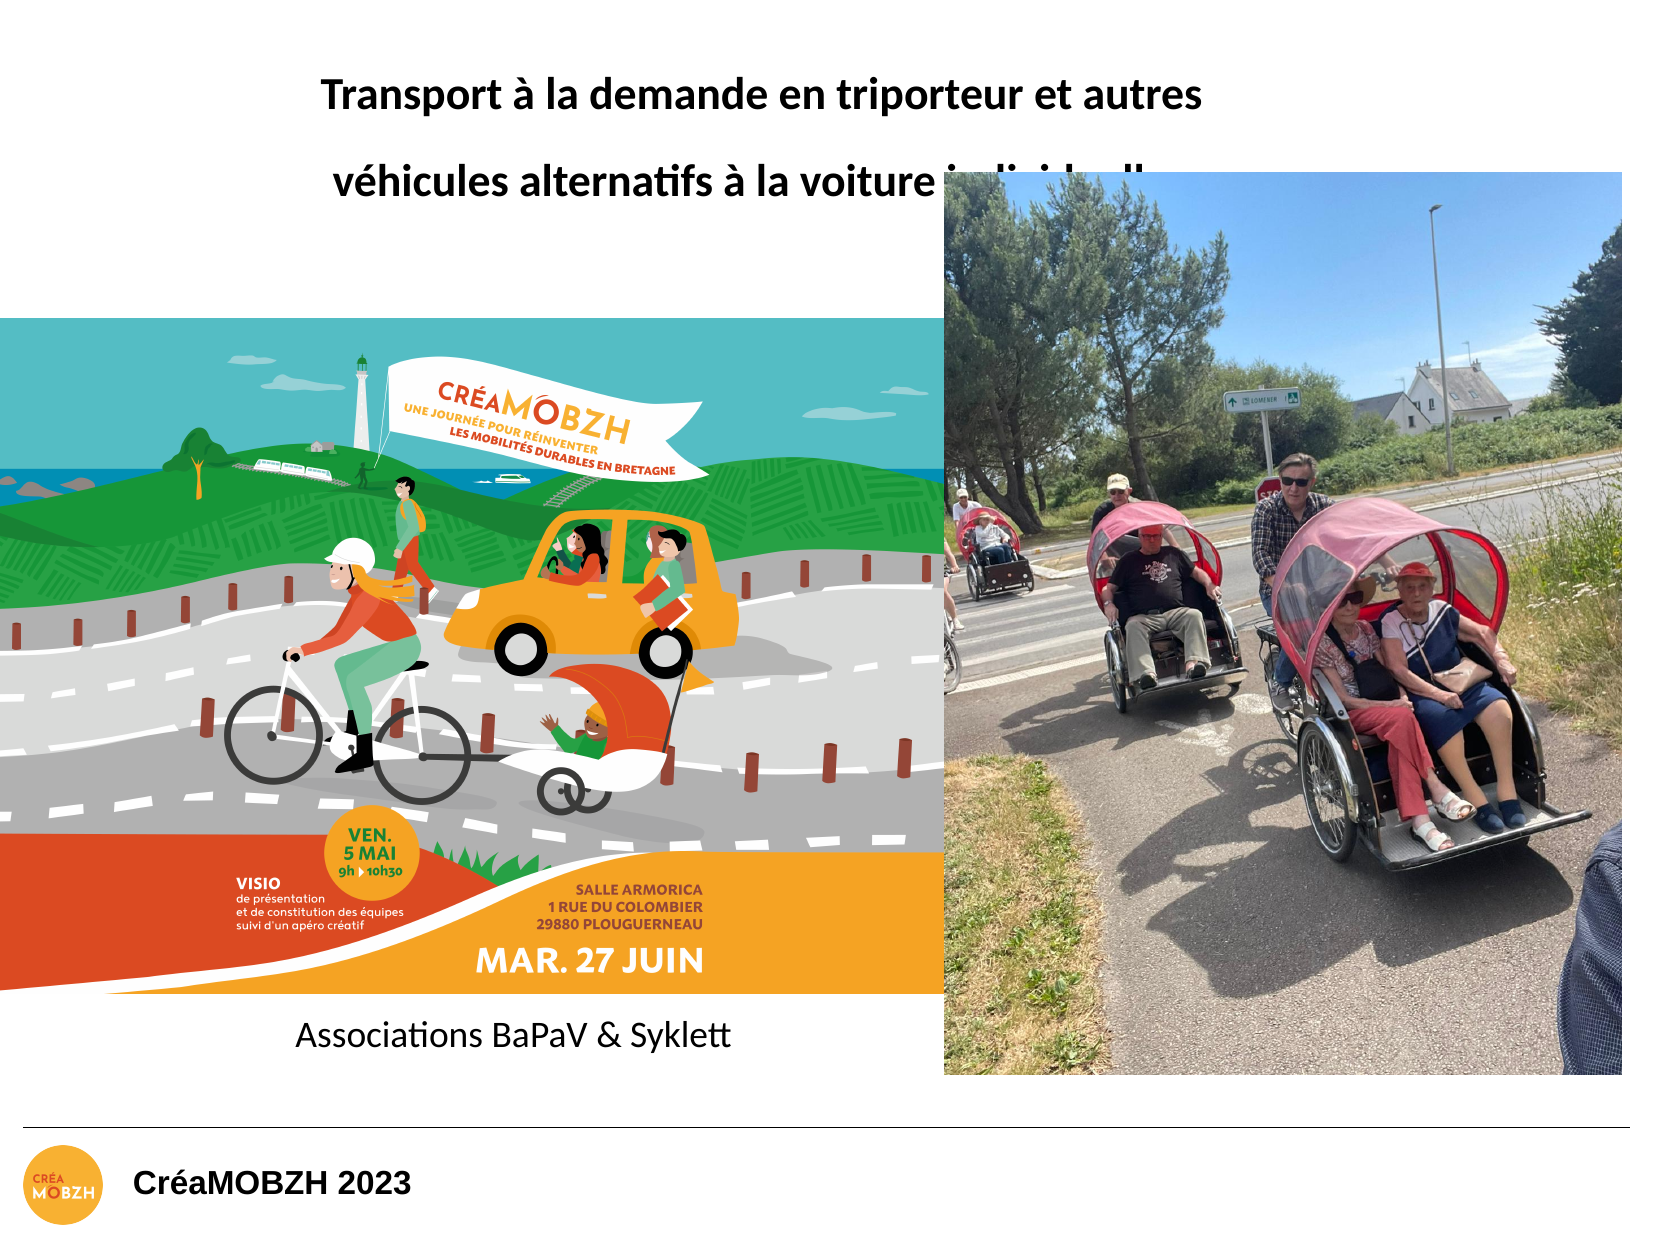

# Transport à la demande en triporteur et autres véhicules alternatifs à la voiture individuelle
Associations BaPaV & Syklett
CréaMOBZH 2023